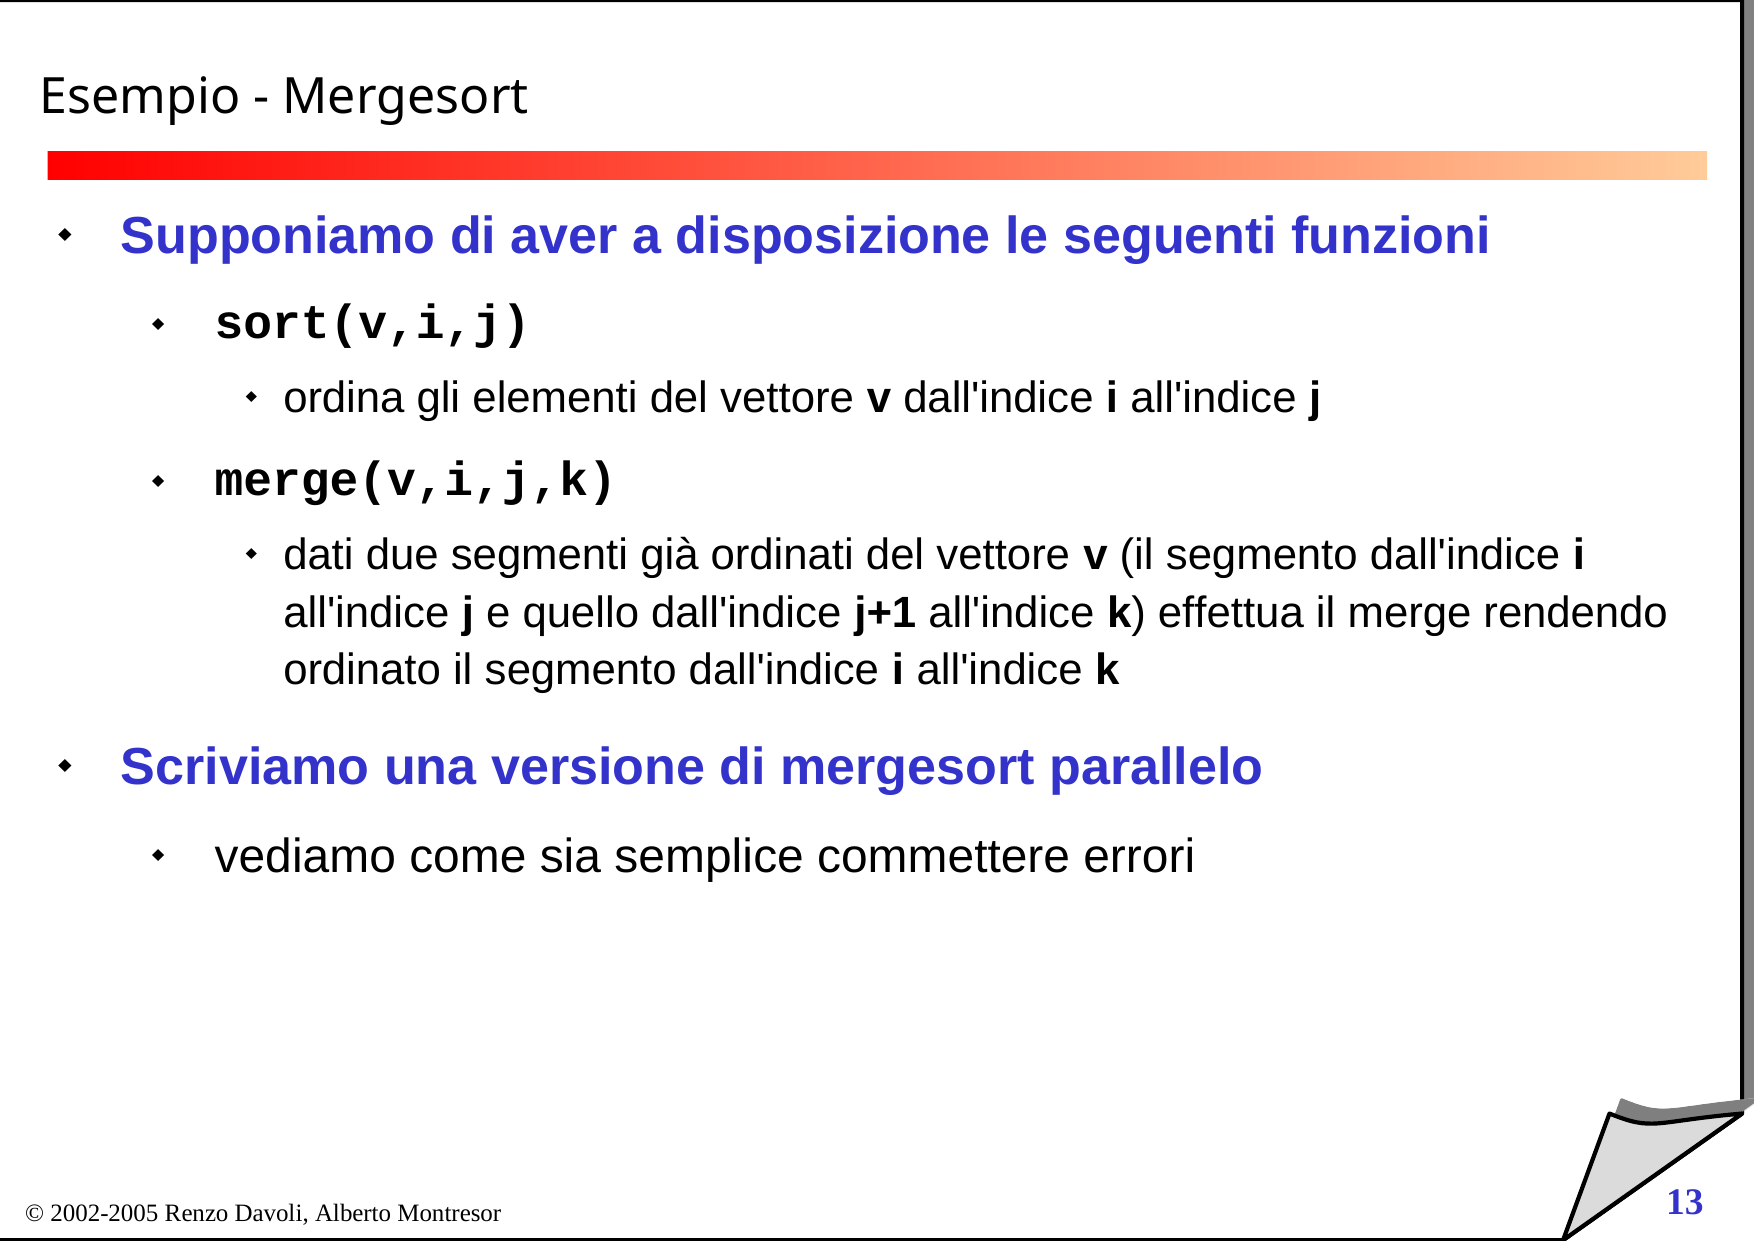

# Esempio - Mergesort
Supponiamo di aver a disposizione le seguenti funzioni
sort(v,i,j)
ordina gli elementi del vettore v dall'indice i all'indice j
merge(v,i,j,k)
dati due segmenti già ordinati del vettore v (il segmento dall'indice i all'indice j e quello dall'indice j+1 all'indice k) effettua il merge rendendo ordinato il segmento dall'indice i all'indice k
Scriviamo una versione di mergesort parallelo
vediamo come sia semplice commettere errori